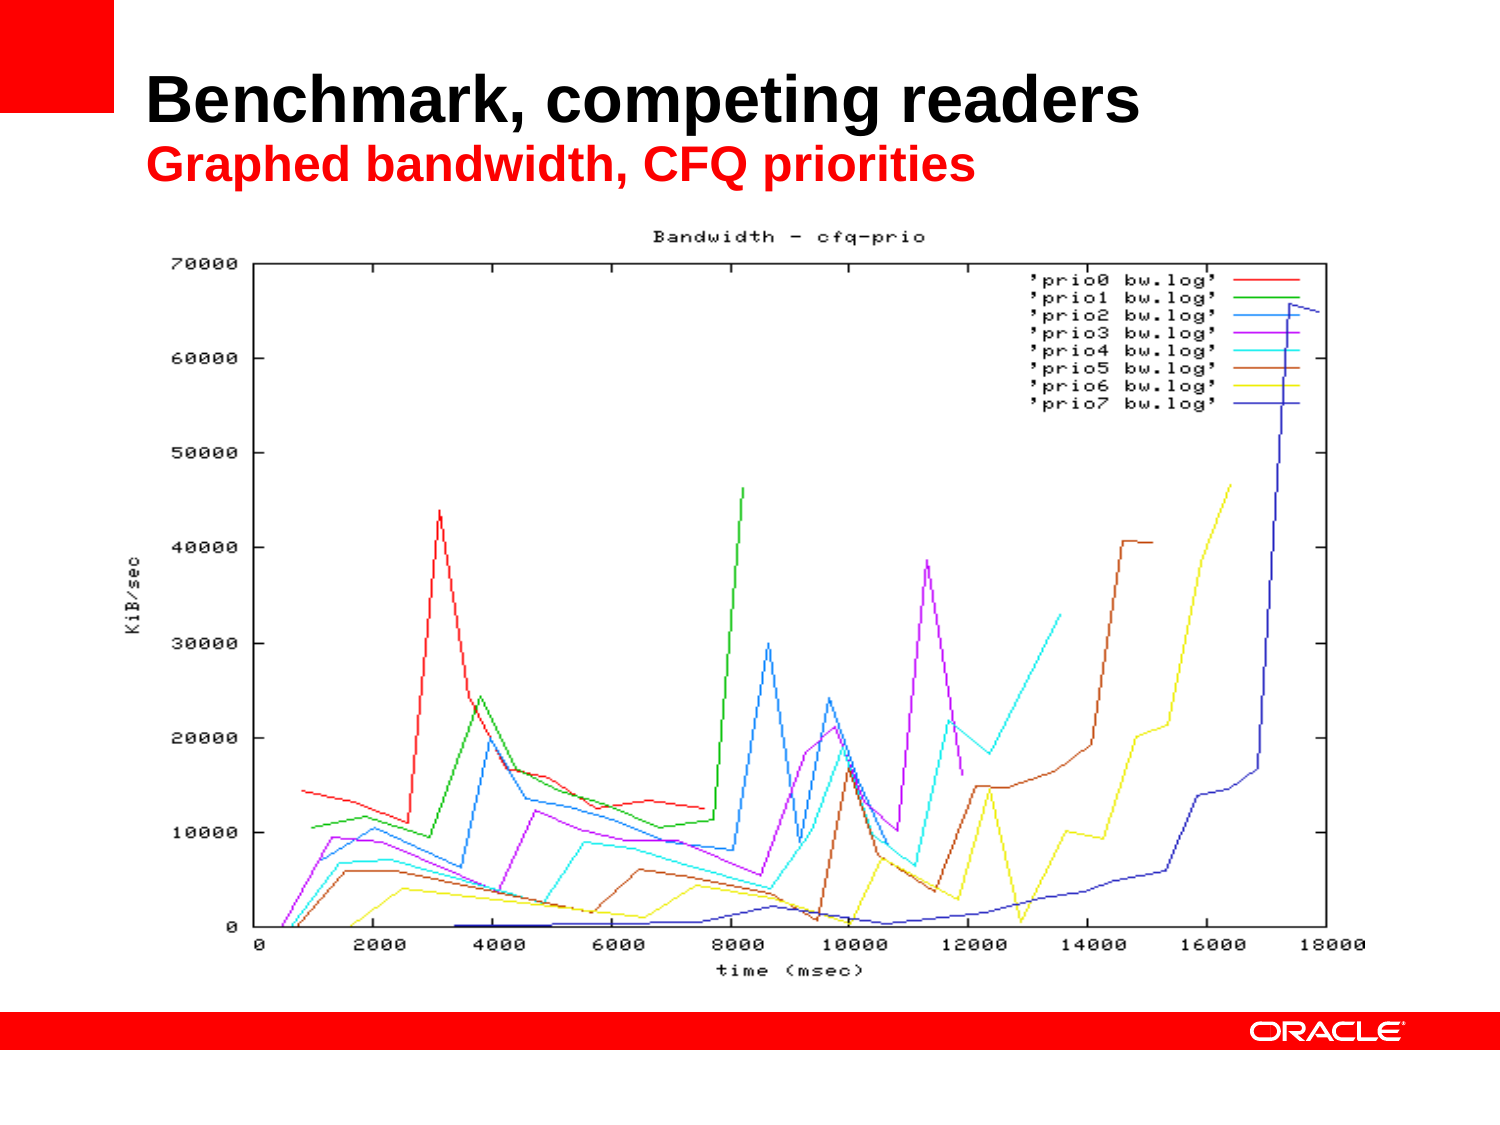

# Benchmark, competing readers Graphed bandwidth, CFQ priorities